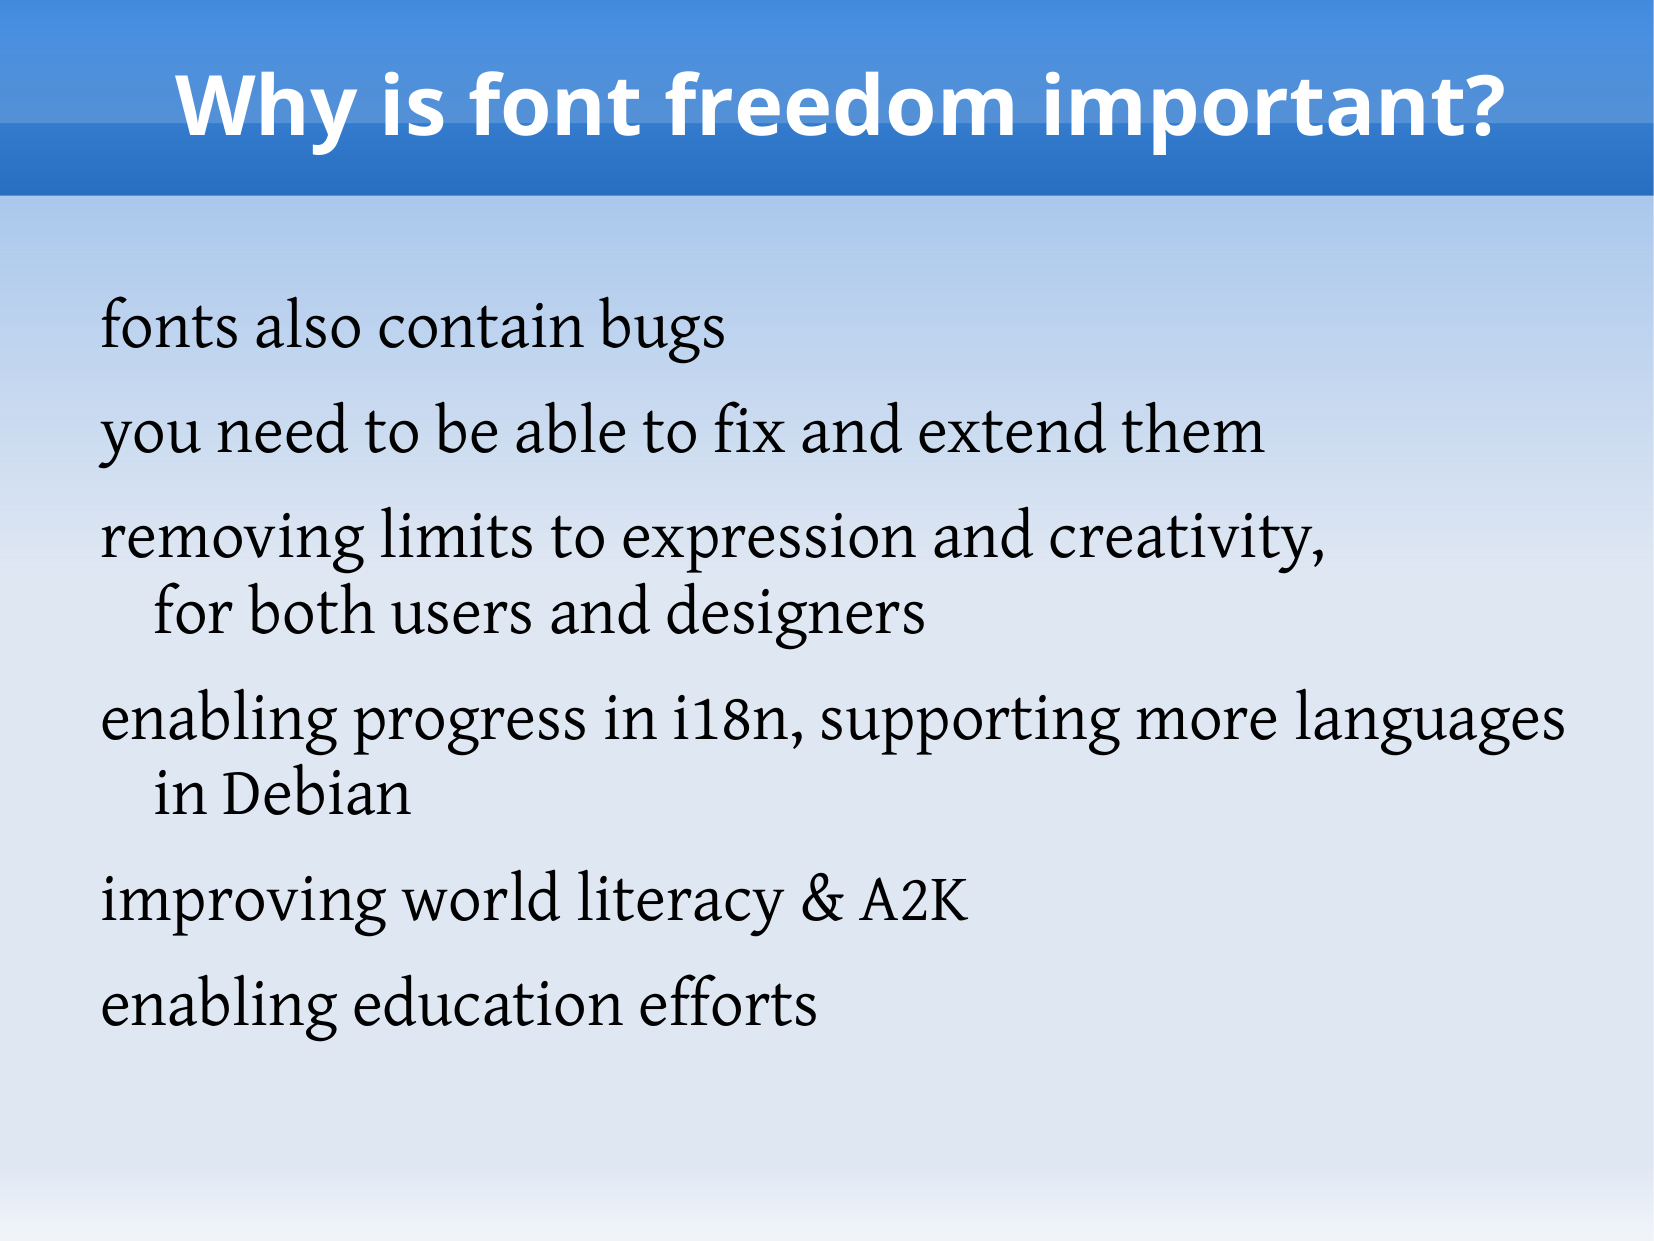

# Why is font freedom important?
fonts also contain bugs
you need to be able to fix and extend them
removing limits to expression and creativity,
for both users and designers
enabling progress in i18n, supporting more languages in Debian
improving world literacy & A2K
enabling education efforts